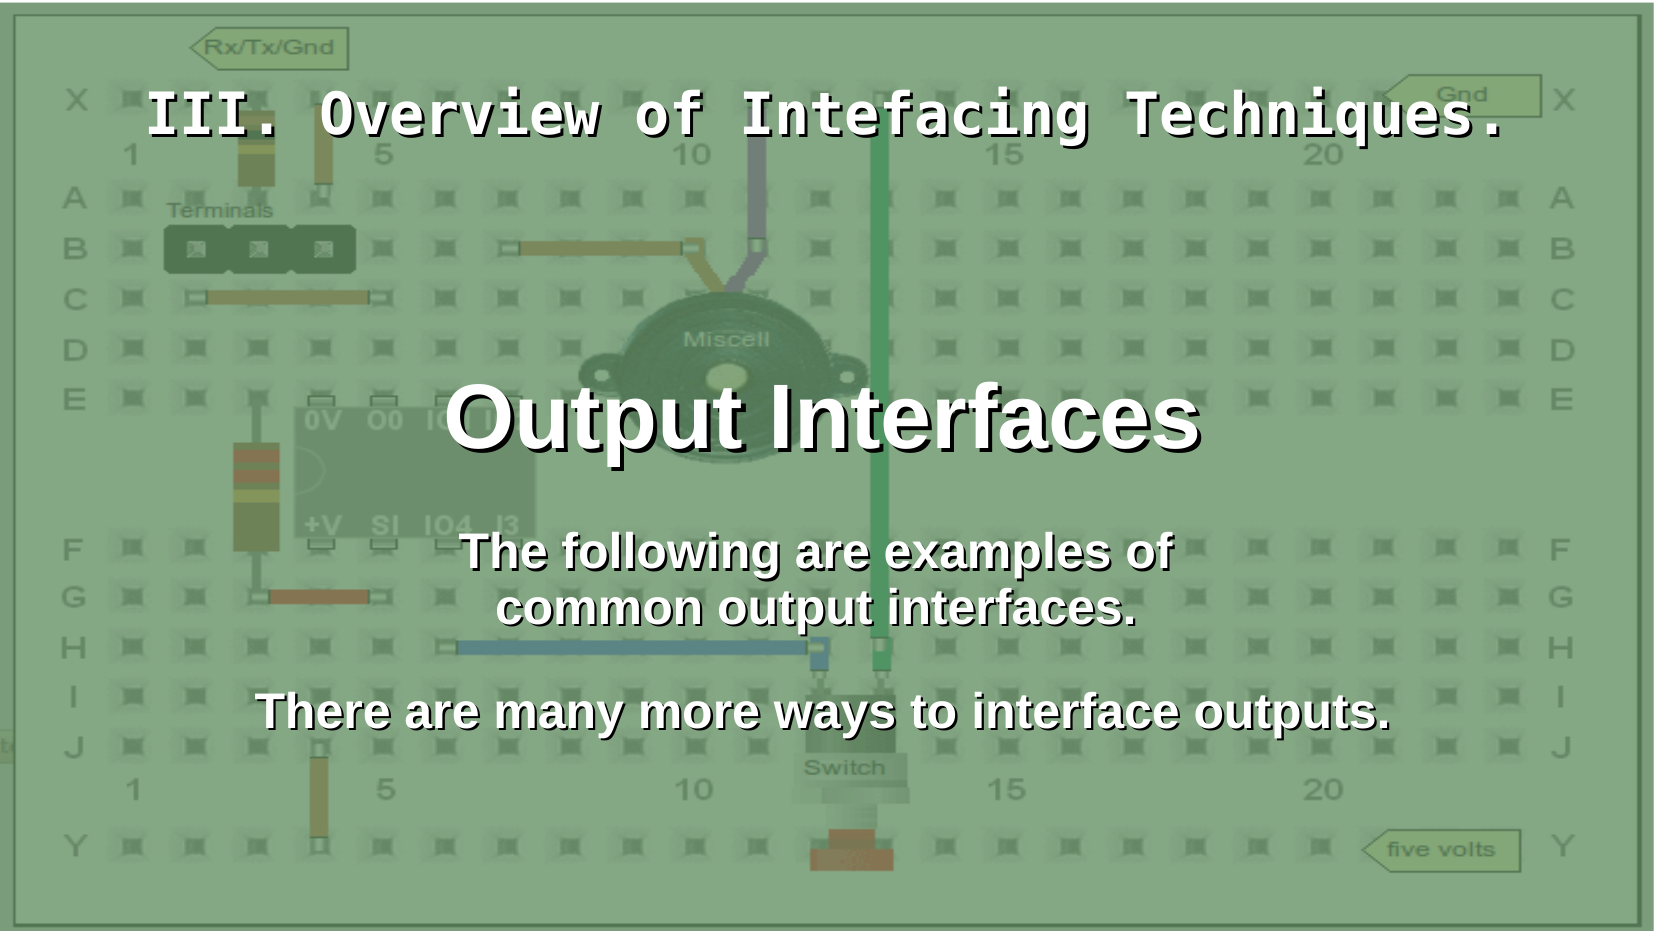

# III. Overview of Intefacing Techniques.
 Output Interfaces
The following are examples of
common output interfaces.
 There are many more ways to interface outputs.